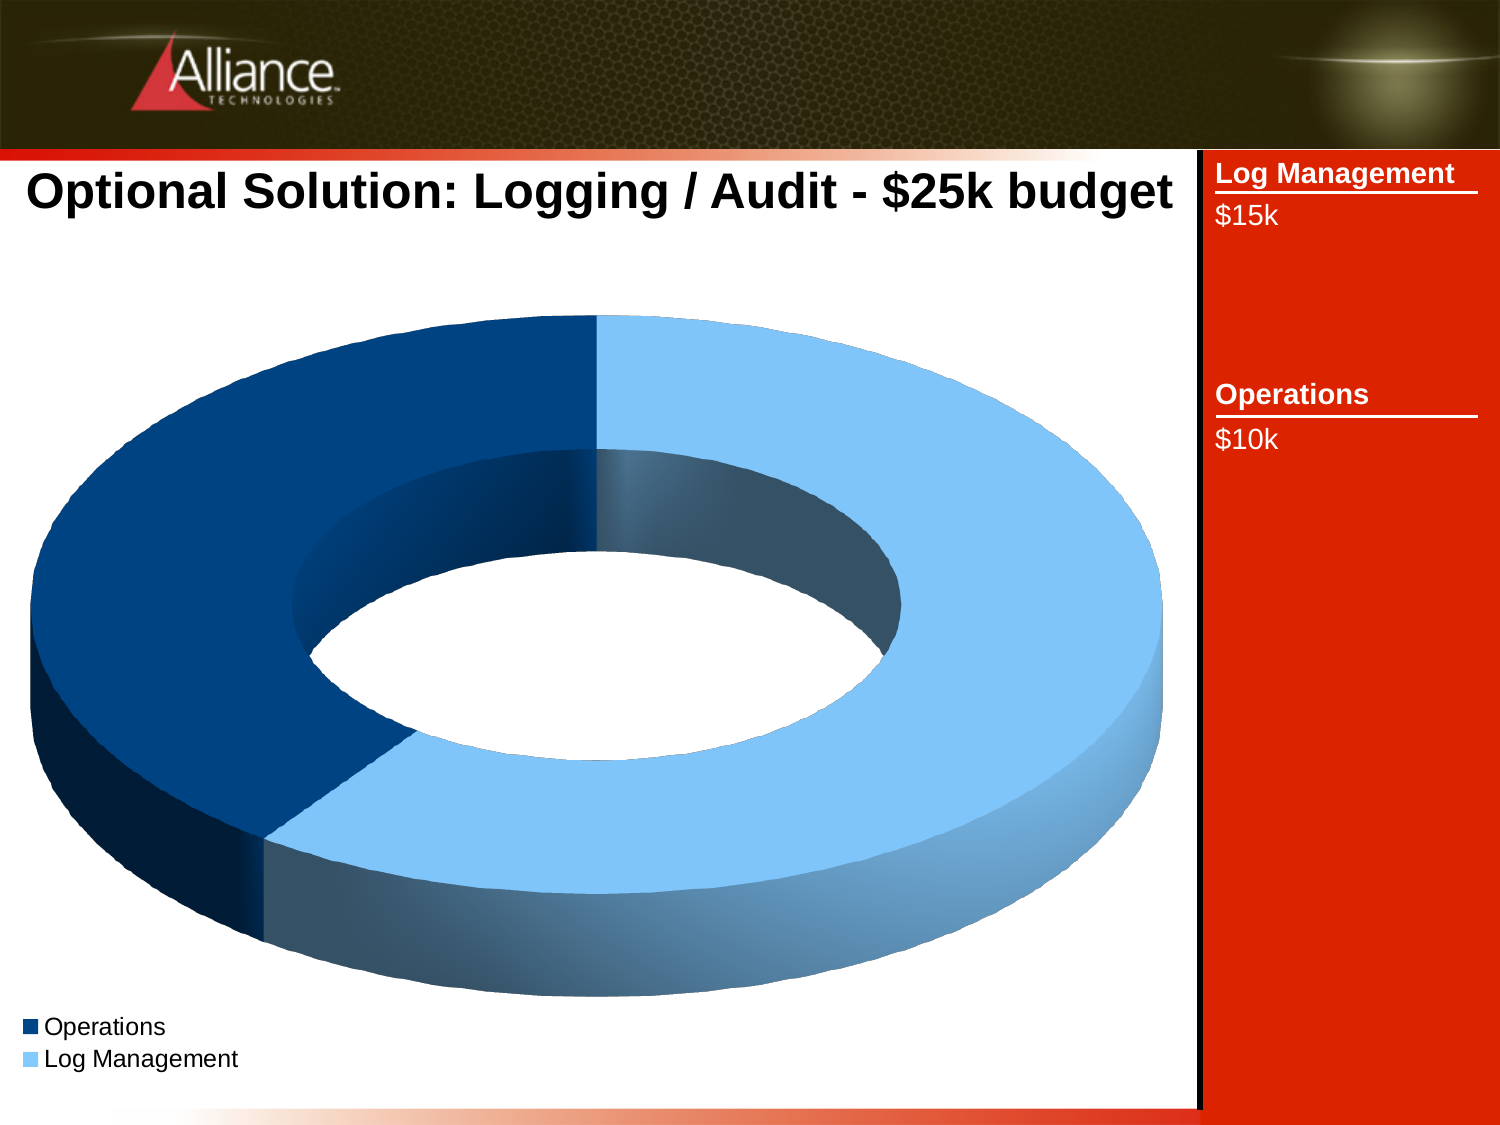

Log Management
Optional Solution: Logging / Audit - $25k budget
$15k
### Chart
| Category | Column B |
|---|---|
| Operations | 10.0 |
| Log Management | 15.0 |Operations
$10k